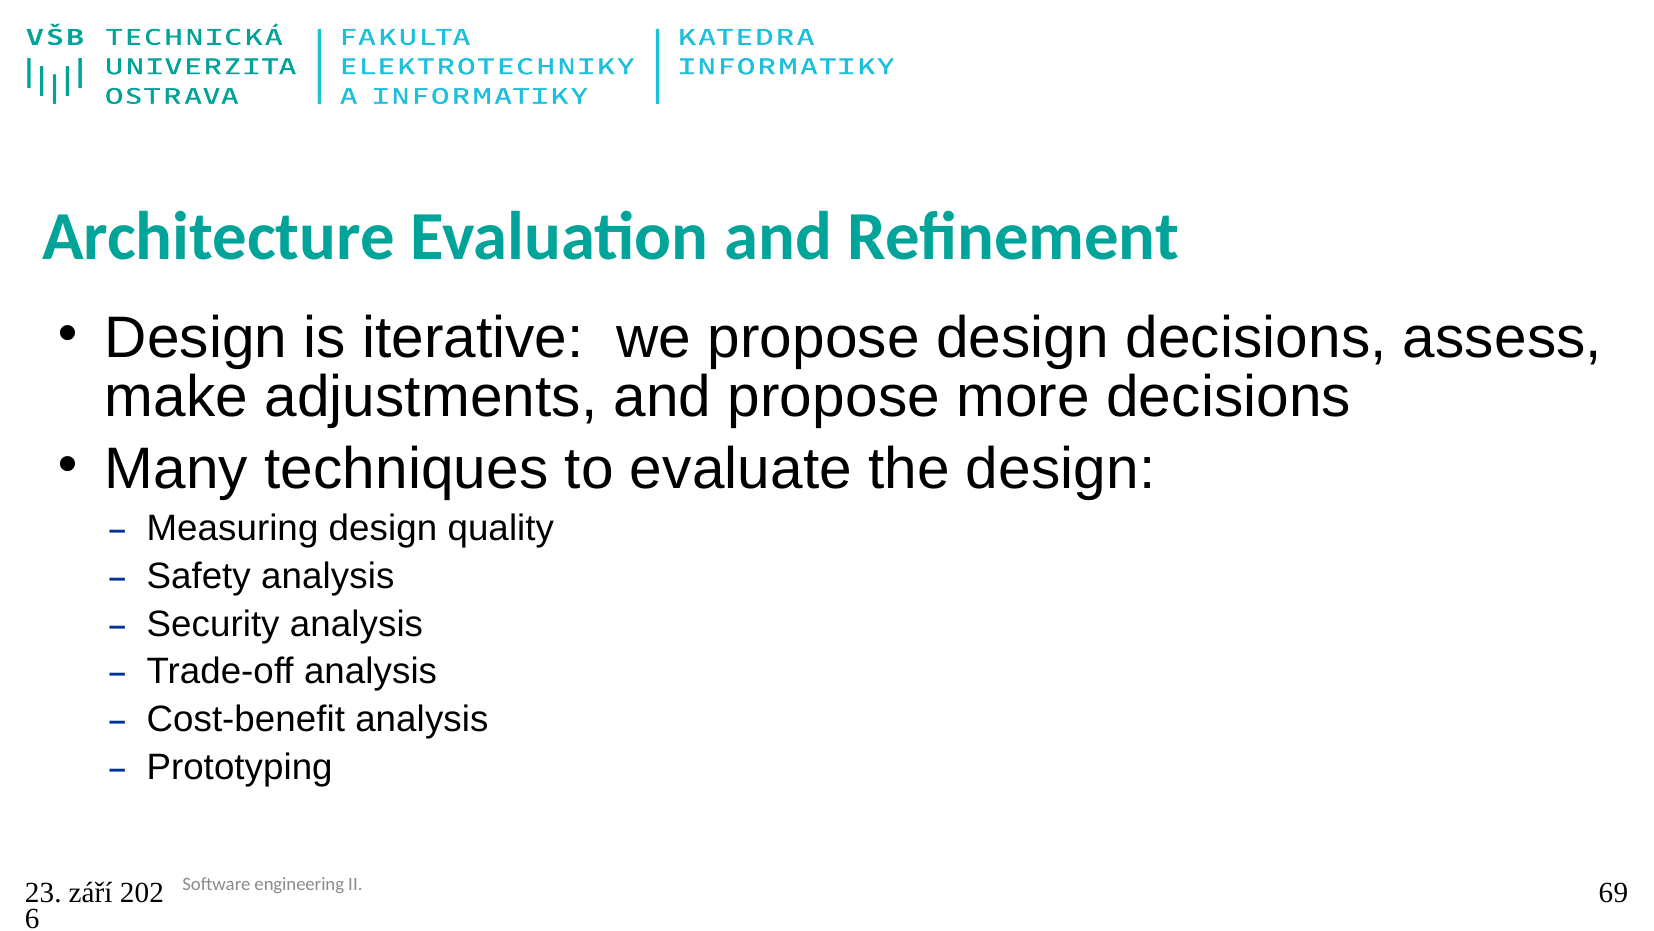

Architecture Evaluation and Refinement
# Design is iterative: we propose design decisions, assess, make adjustments, and propose more decisions
Many techniques to evaluate the design:
Measuring design quality
Safety analysis
Security analysis
Trade-off analysis
Cost-benefit analysis
Prototyping
Software engineering II.
69